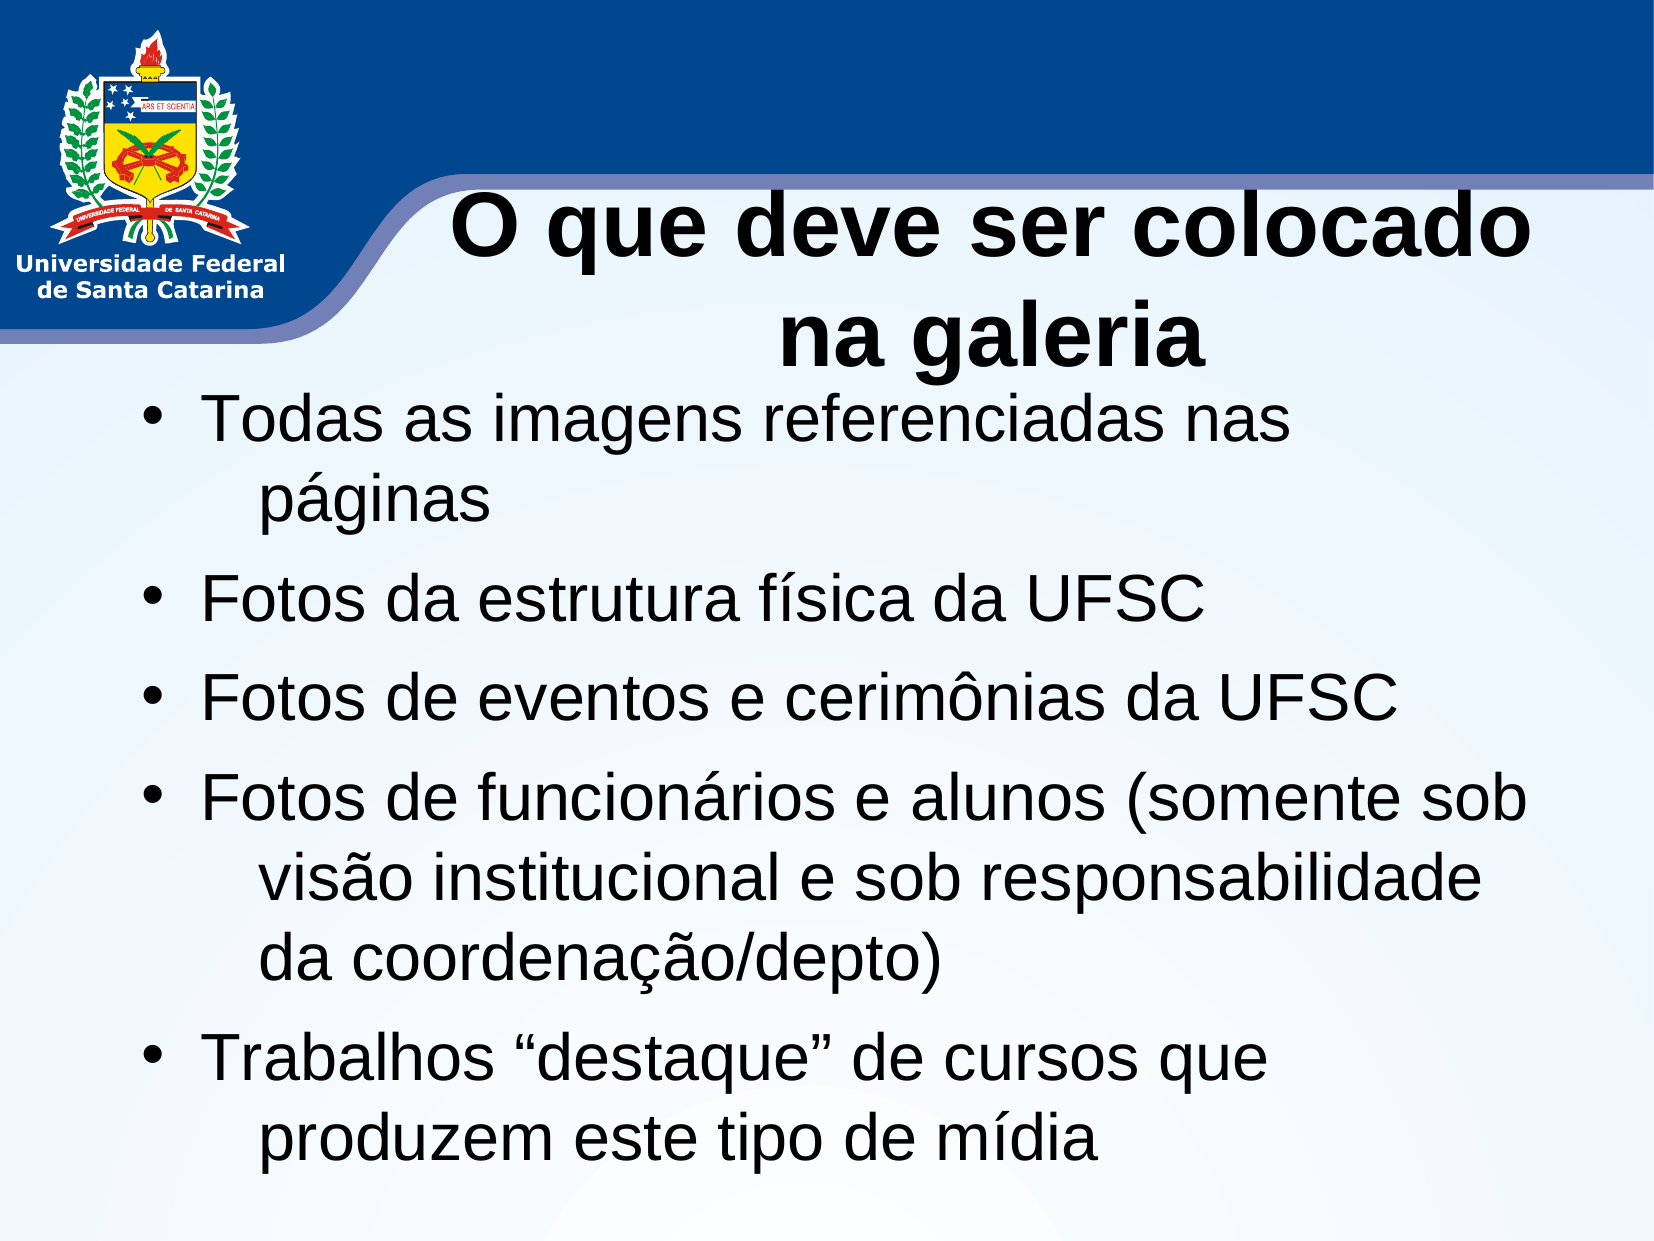

# O que deve ser colocado na galeria
Todas as imagens referenciadas nas páginas
Fotos da estrutura física da UFSC
Fotos de eventos e cerimônias da UFSC
Fotos de funcionários e alunos (somente sob visão institucional e sob responsabilidade da coordenação/depto)
Trabalhos “destaque” de cursos que produzem este tipo de mídia